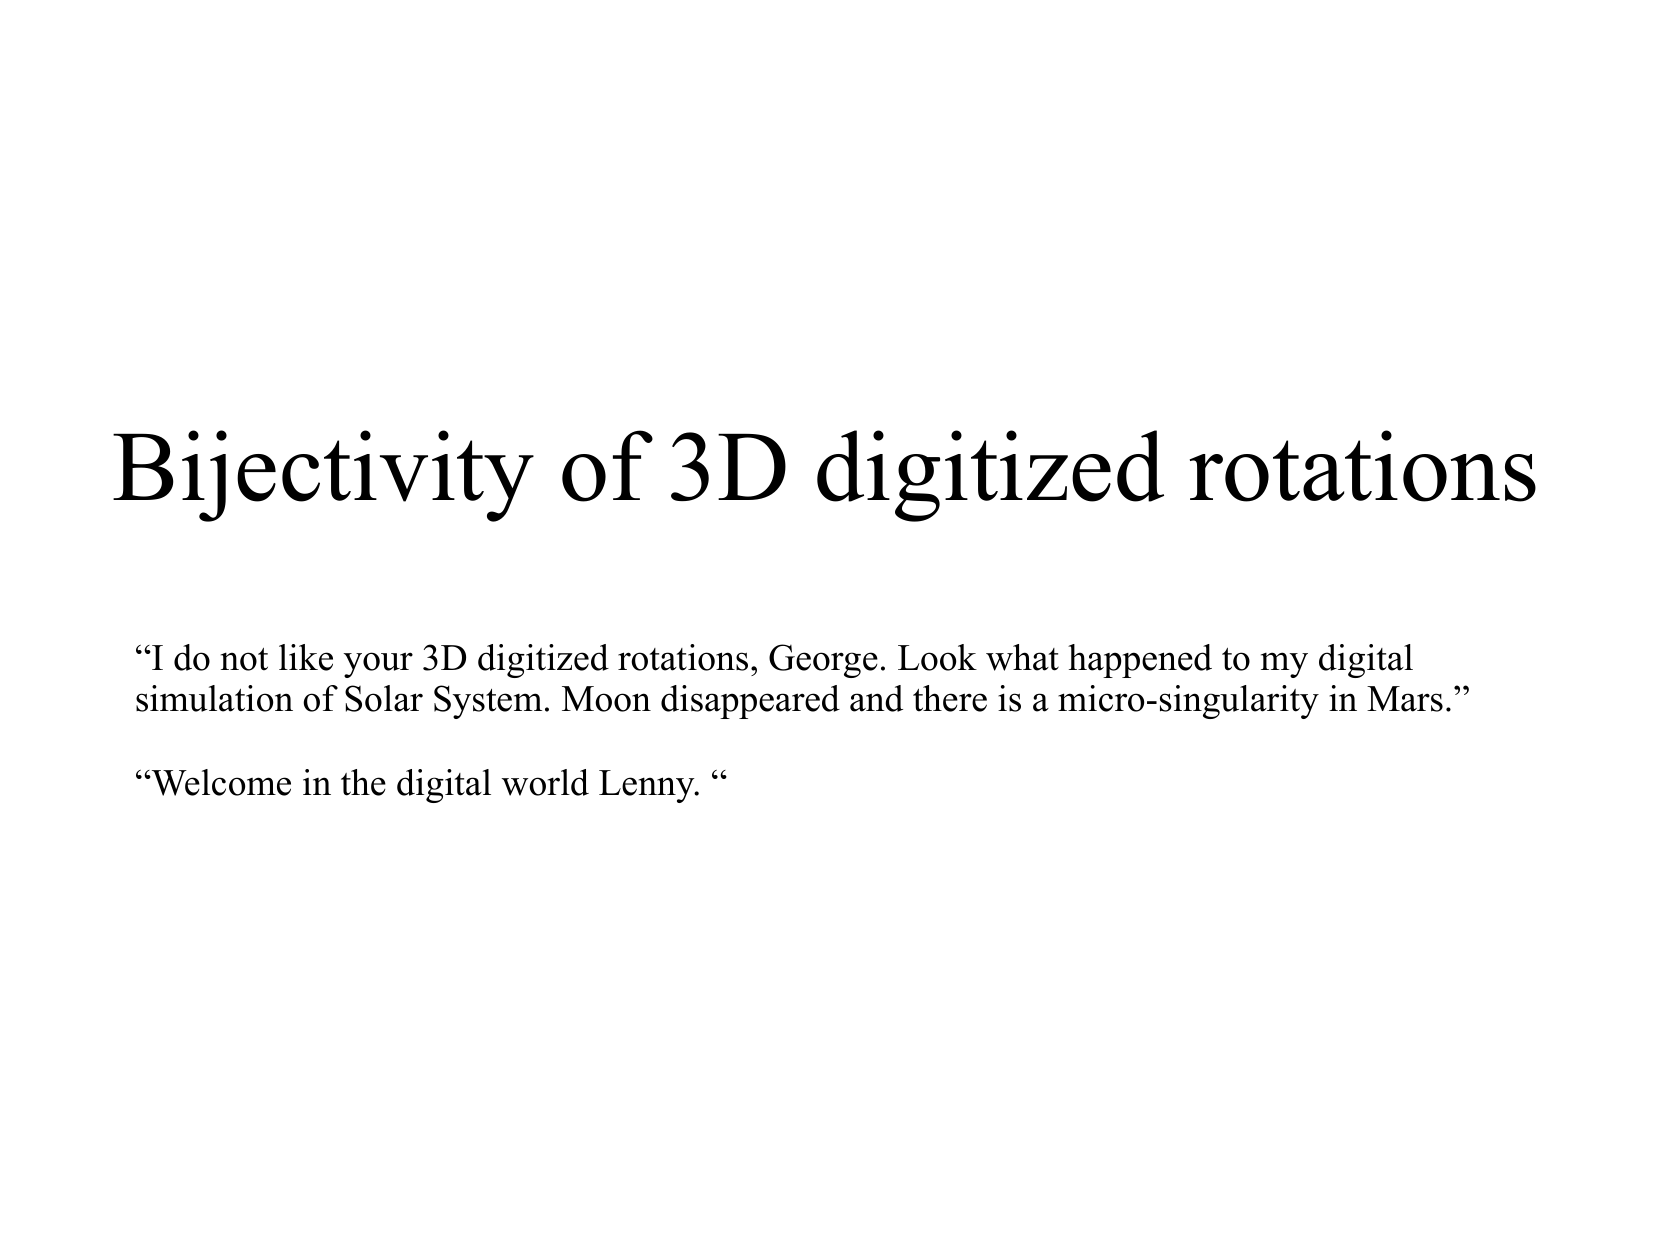

# Bijectivity of 3D digitized rotations
“I do not like your 3D digitized rotations, George. Look what happened to my digital simulation of Solar System. Moon disappeared and there is a micro-singularity in Mars.”
“Welcome in the digital world Lenny. “